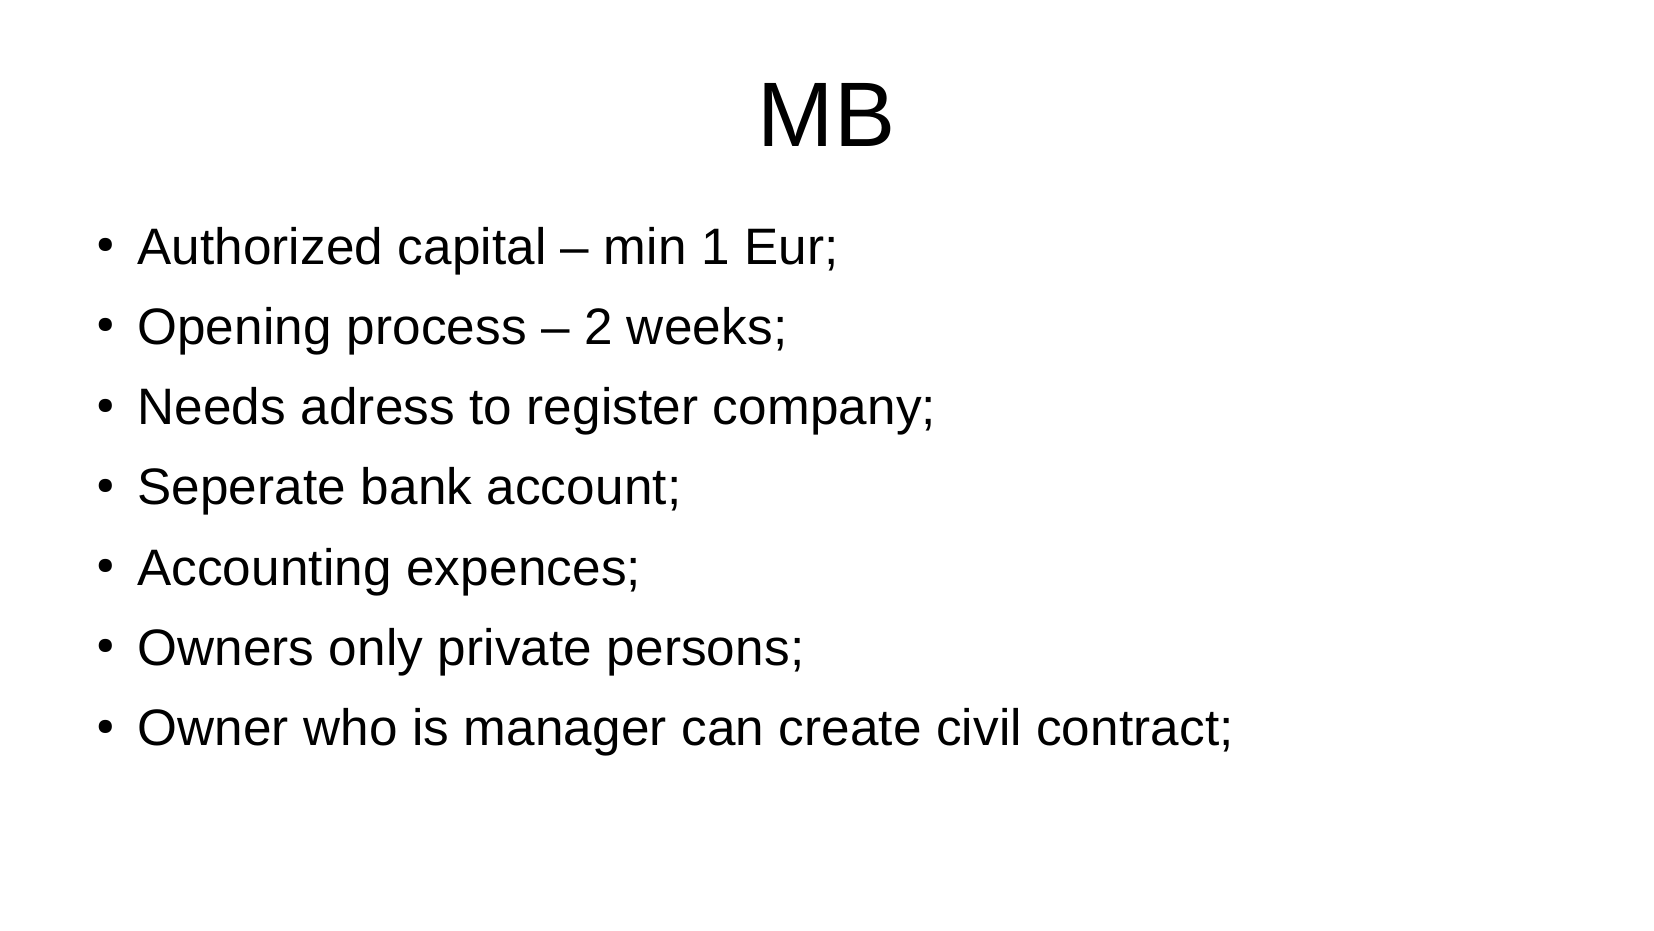

# MB
Authorized capital – min 1 Eur;
Opening process – 2 weeks;
Needs adress to register company;
Seperate bank account;
Accounting expences;
Owners only private persons;
Owner who is manager can create civil contract;